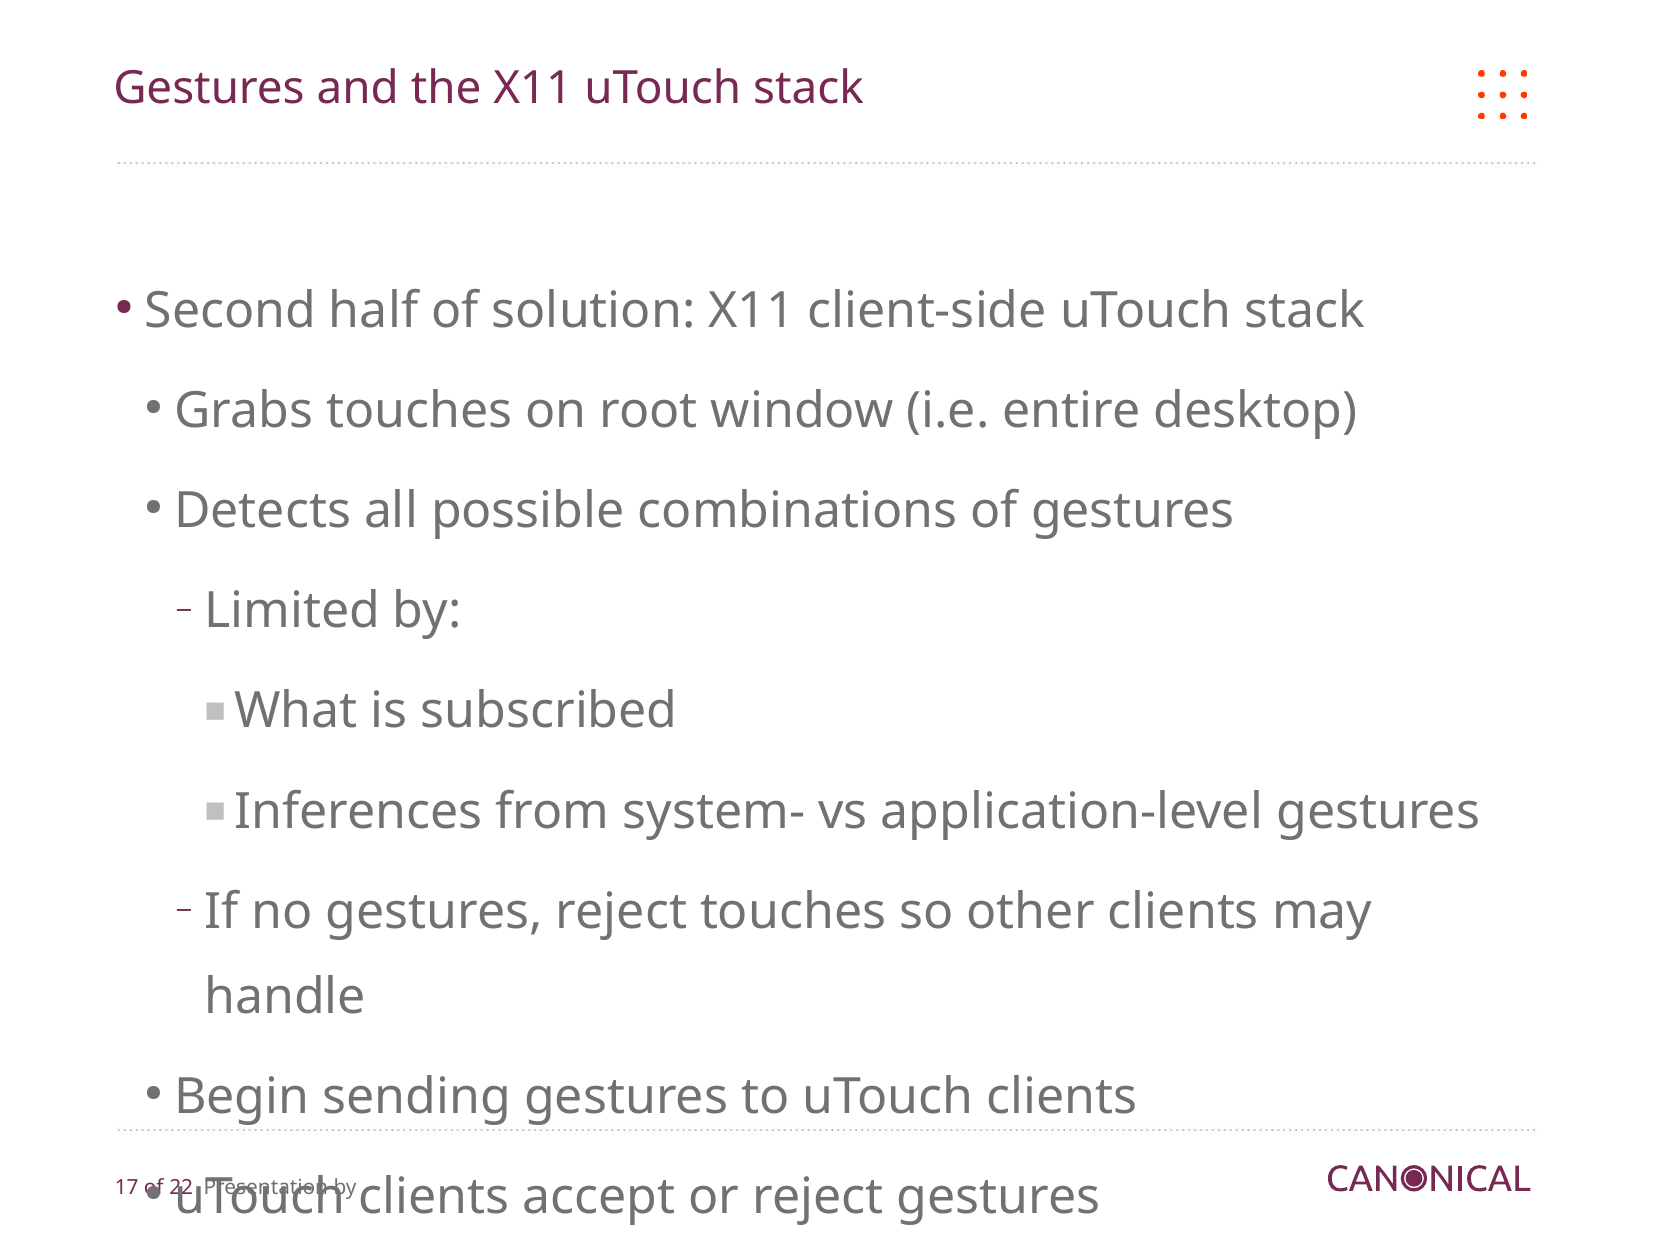

# Gestures and the X11 uTouch stack
Second half of solution: X11 client-side uTouch stack
Grabs touches on root window (i.e. entire desktop)
Detects all possible combinations of gestures
Limited by:
What is subscribed
Inferences from system- vs application-level gestures
If no gestures, reject touches so other clients may handle
Begin sending gestures to uTouch clients
uTouch clients accept or reject gestures
Propagate control to XI 2.2 touch accept/reject